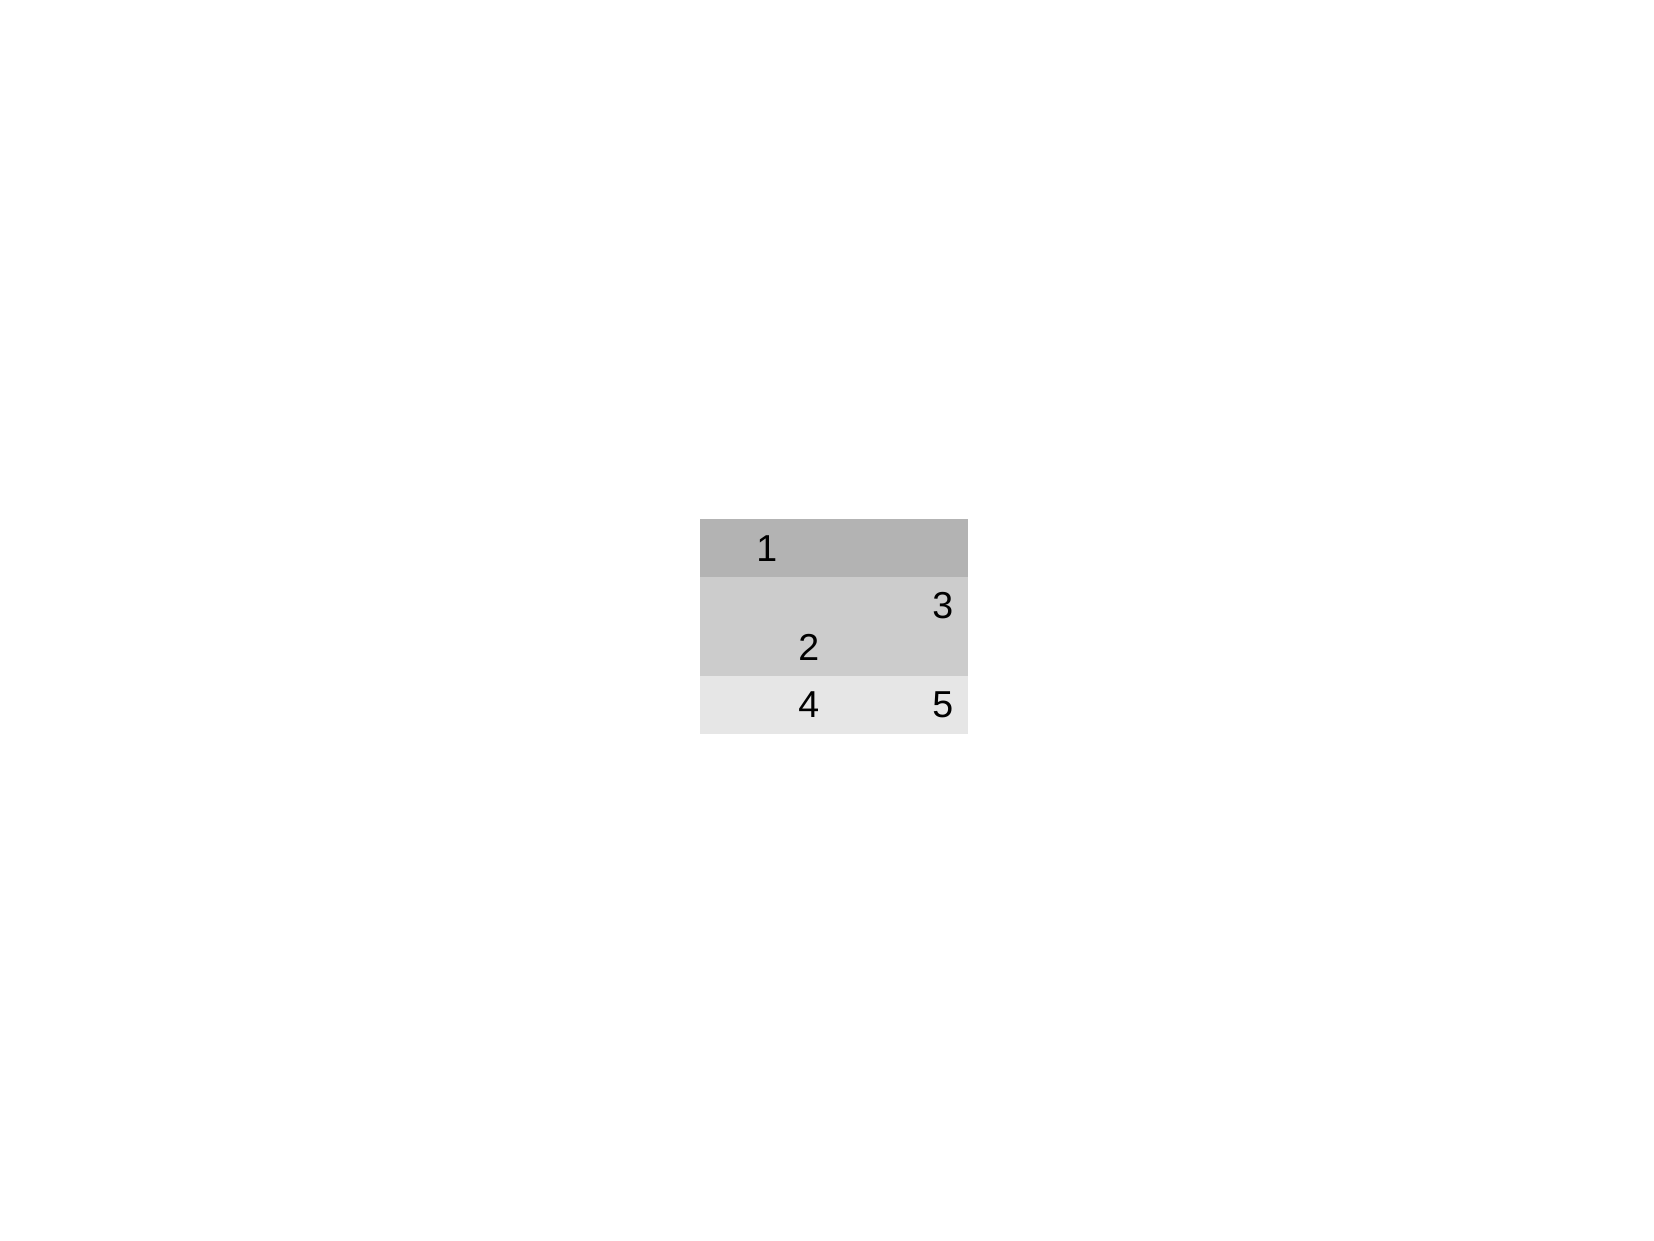

| 1 | |
| --- | --- |
| 2 | 3 |
| 4 | 5 |